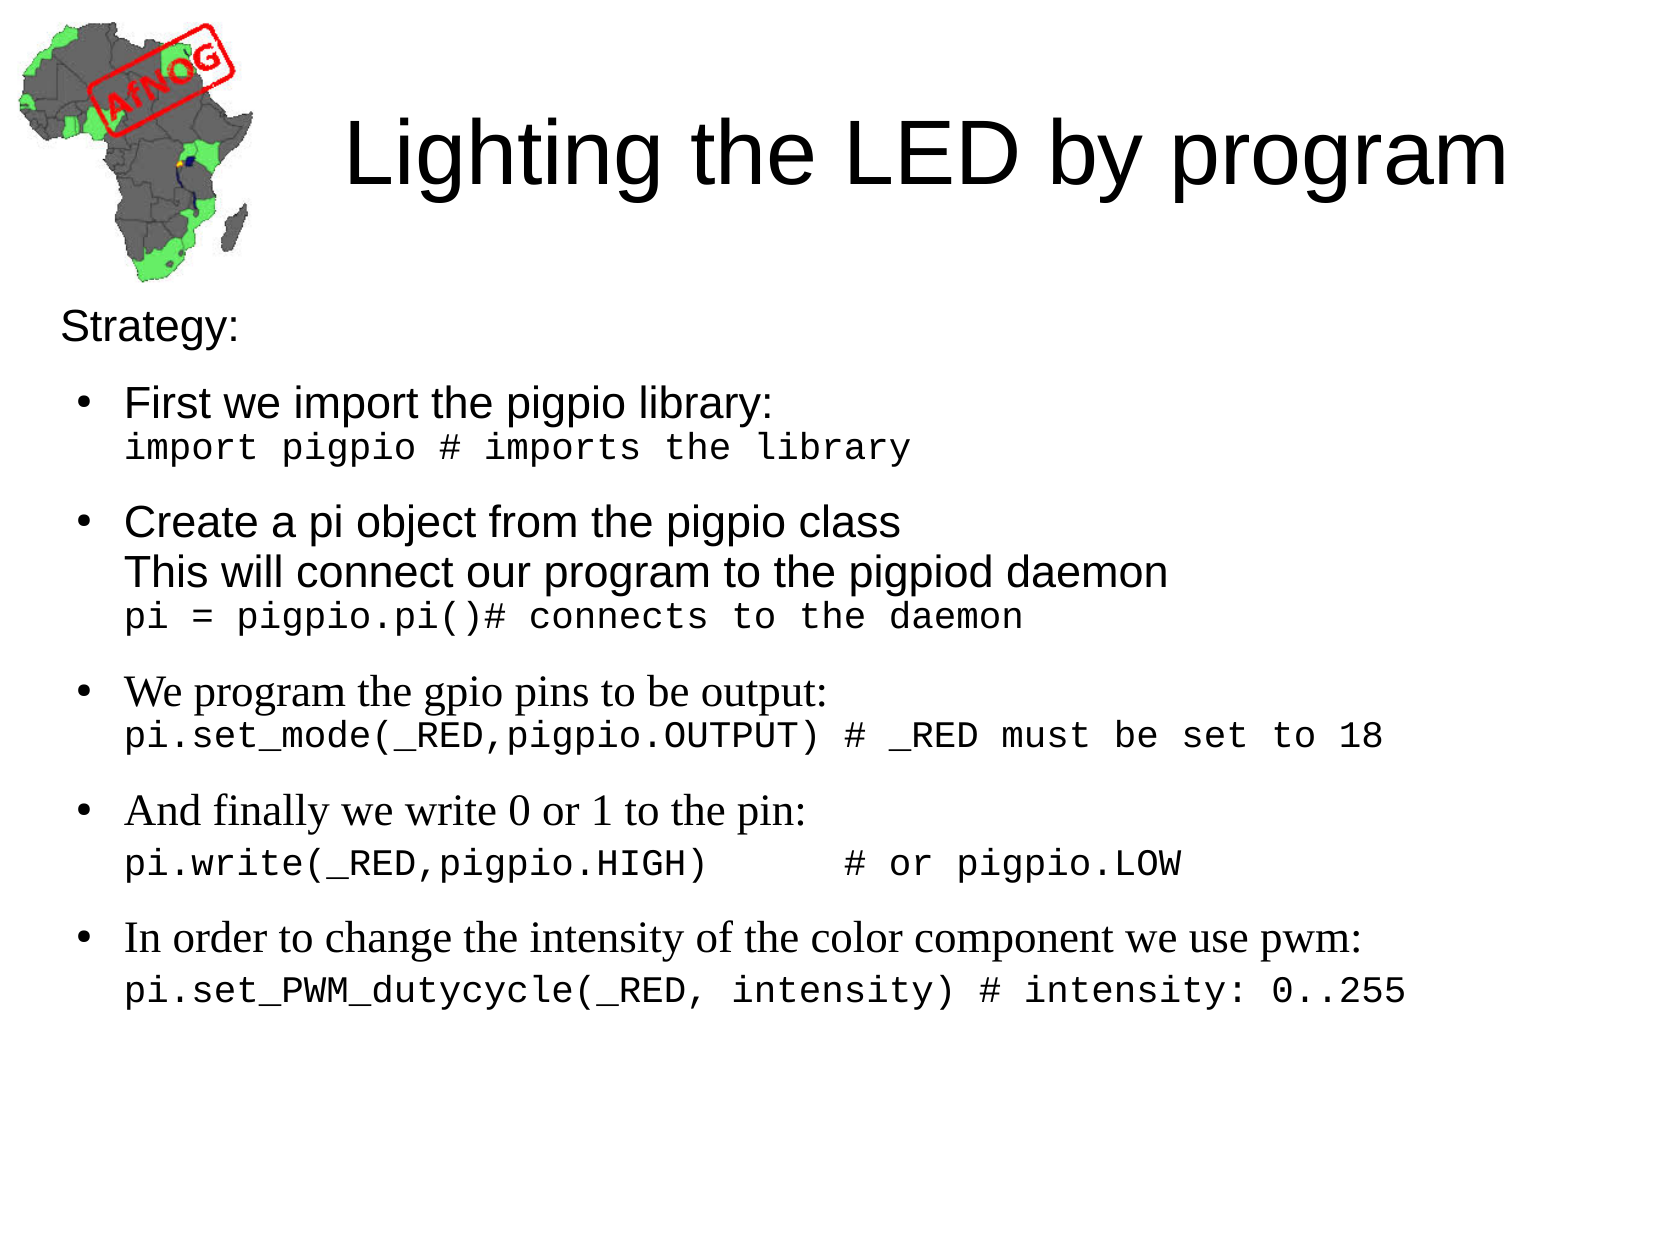

# Lighting the LED by program
Strategy:
First we import the pigpio library:
import pigpio # imports the library
Create a pi object from the pigpio class
This will connect our program to the pigpiod daemon
pi = pigpio.pi()# connects to the daemon
We program the gpio pins to be output:
pi.set_mode(_RED,pigpio.OUTPUT) # _RED must be set to 18
And finally we write 0 or 1 to the pin:
pi.write(_RED,pigpio.HIGH) # or pigpio.LOW
In order to change the intensity of the color component we use pwm:
pi.set_PWM_dutycycle(_RED, intensity) # intensity: 0..255